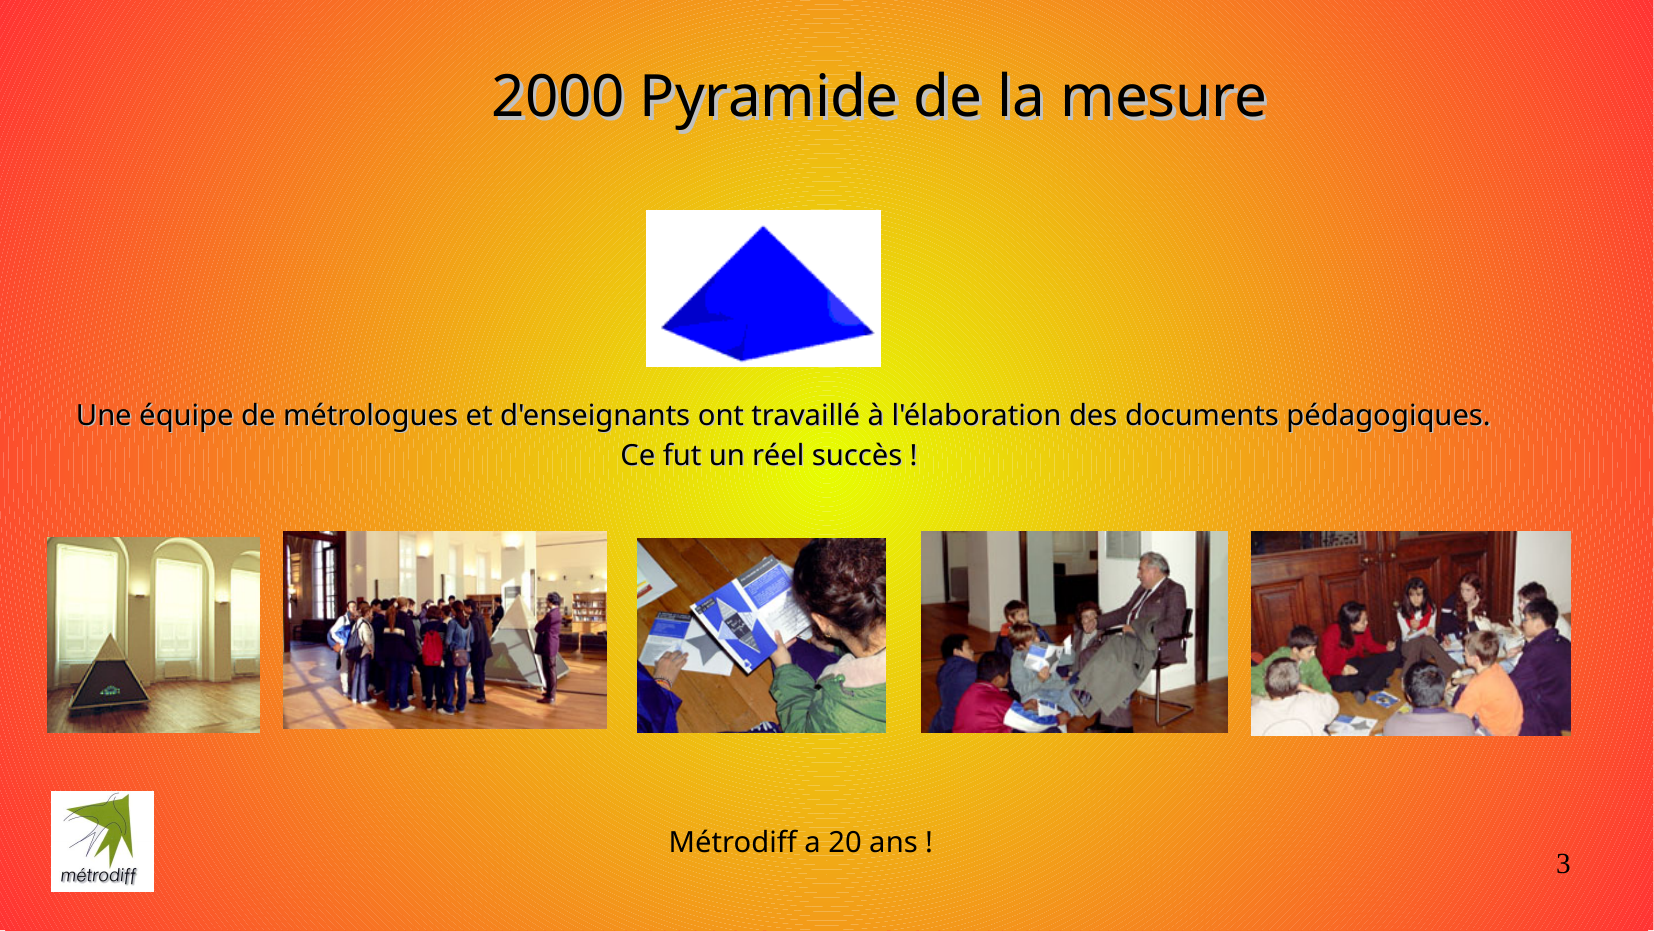

2000 Pyramide de la mesure
 Une équipe de métrologues et d'enseignants ont travaillé à l'élaboration des documents pédagogiques.
Ce fut un réel succès !
 Métrodiff a 20 ans !
3